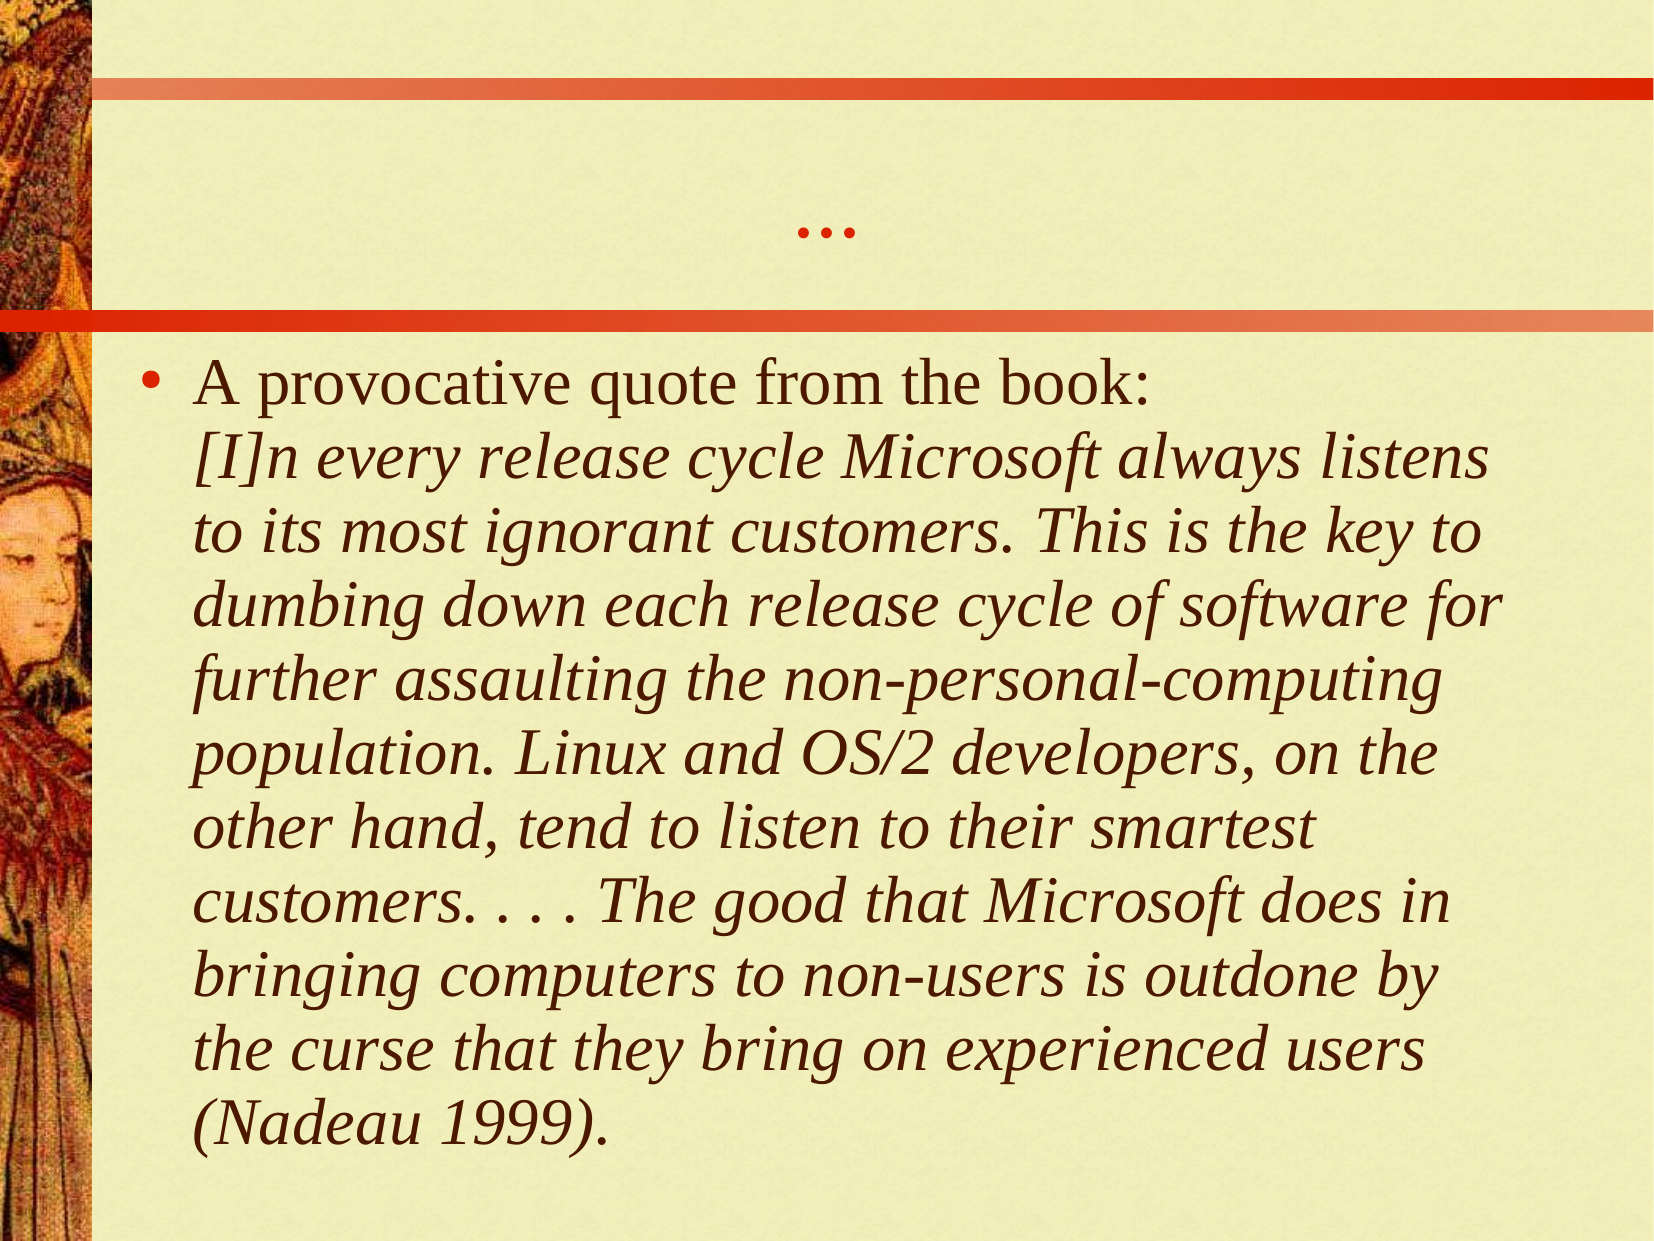

# ...
A provocative quote from the book:
[I]n every release cycle Microsoft always listens to its most ignorant customers. This is the key to dumbing down each release cycle of software for further assaulting the non-personal-computing population. Linux and OS/2 developers, on the other hand, tend to listen to their smartest customers. . . . The good that Microsoft does in bringing computers to non-users is outdone by the curse that they bring on experienced users (Nadeau 1999).